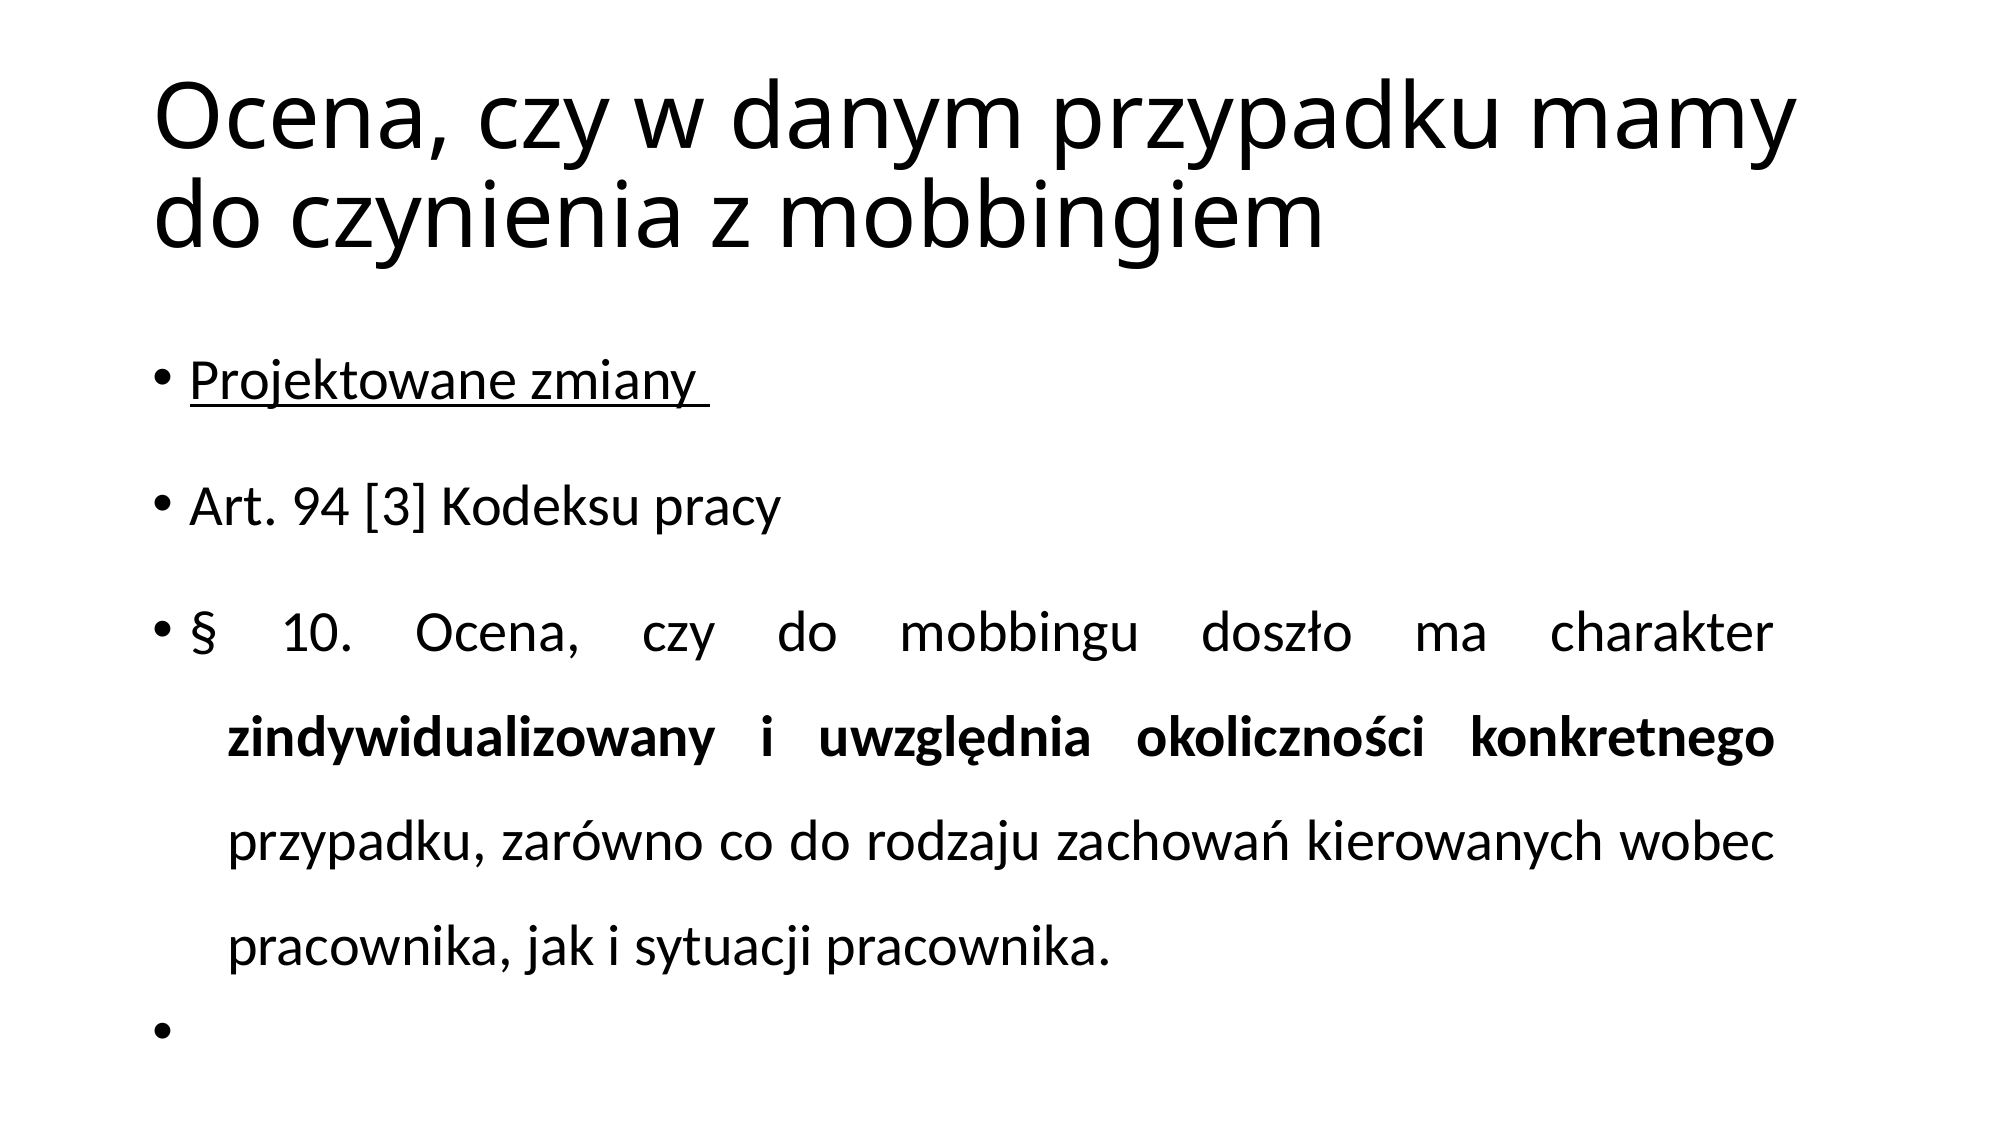

# Ocena, czy w danym przypadku mamy do czynienia z mobbingiem
Projektowane zmiany
Art. 94 [3] Kodeksu pracy
§ 10. Ocena, czy do mobbingu doszło ma charakter zindywidualizowany i uwzględnia okoliczności konkretnego przypadku, zarówno co do rodzaju zachowań kierowanych wobec pracownika, jak i sytuacji pracownika.